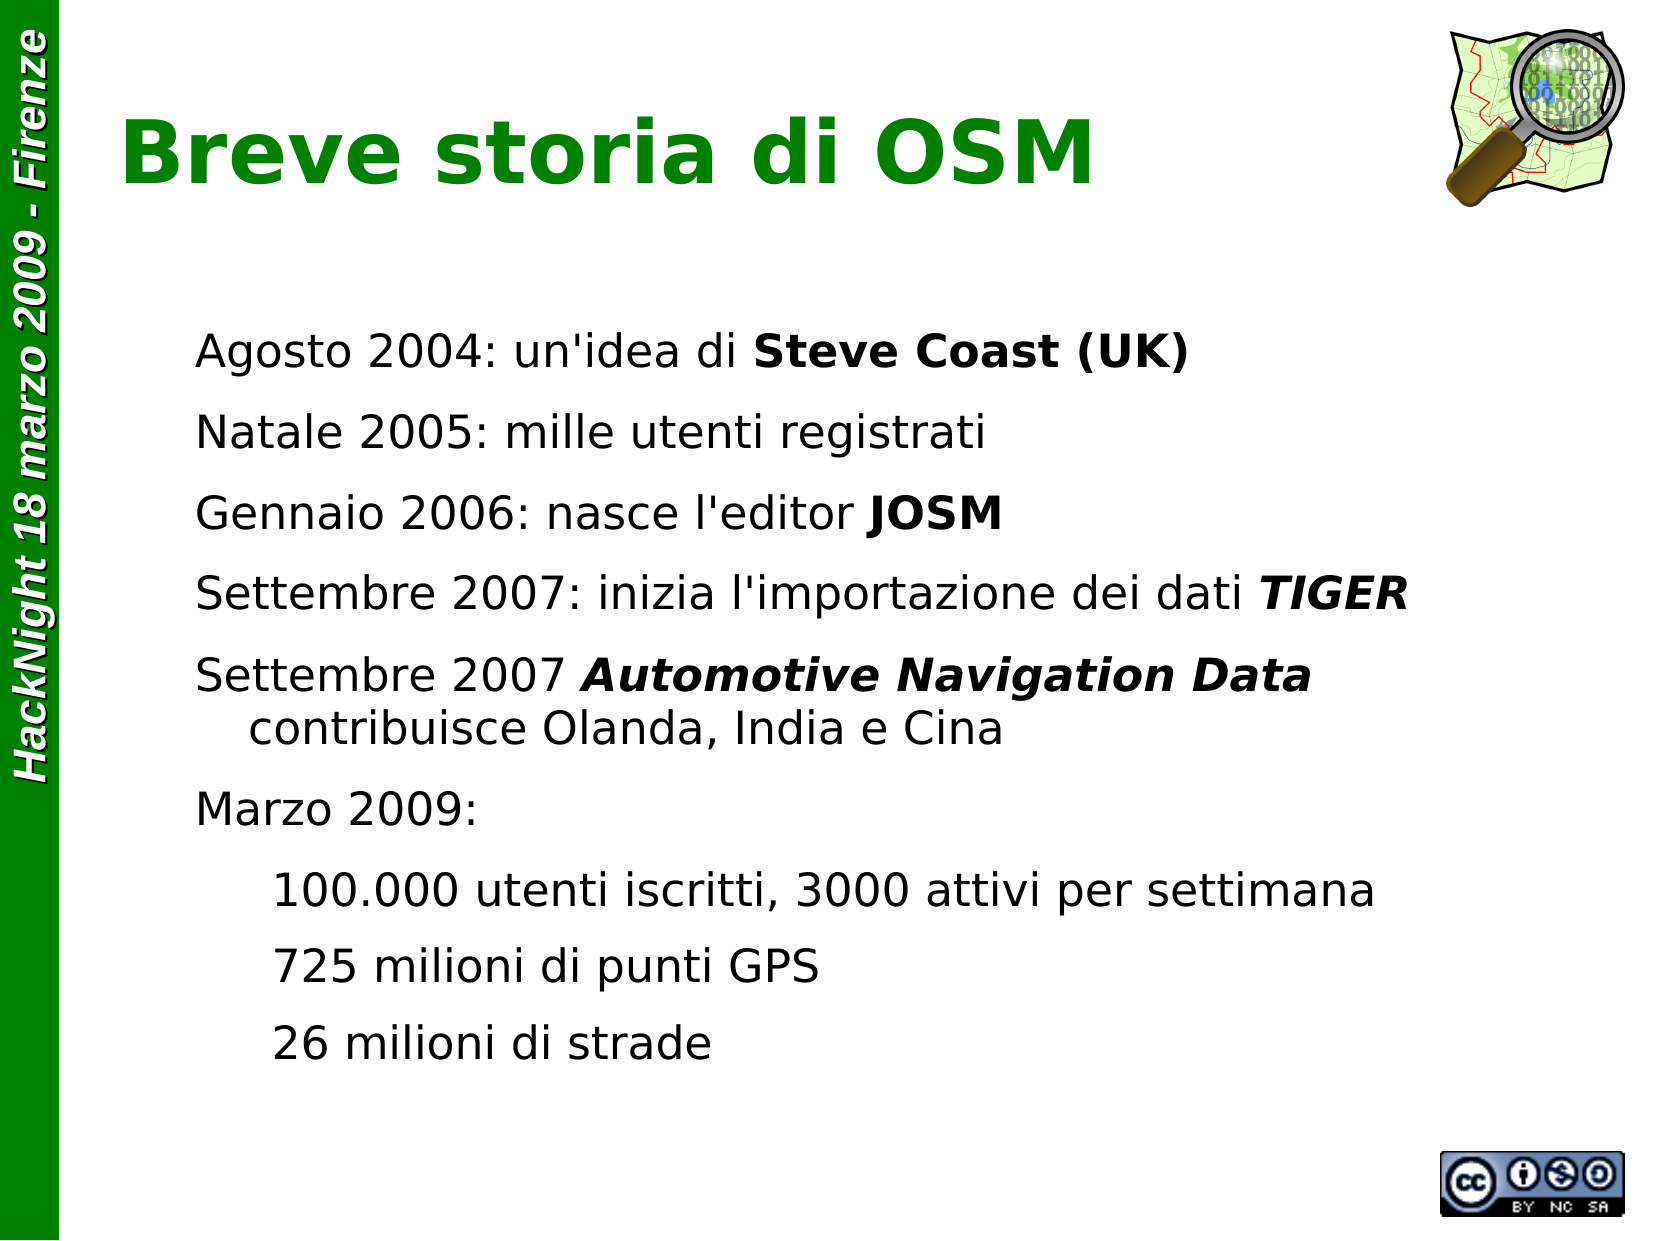

# Breve storia di OSM
Agosto 2004: un'idea di Steve Coast (UK)
Natale 2005: mille utenti registrati
Gennaio 2006: nasce l'editor JOSM
Settembre 2007: inizia l'importazione dei dati TIGER
Settembre 2007 Automotive Navigation Data contribuisce Olanda, India e Cina
Marzo 2009:
100.000 utenti iscritti, 3000 attivi per settimana
725 milioni di punti GPS
26 milioni di strade